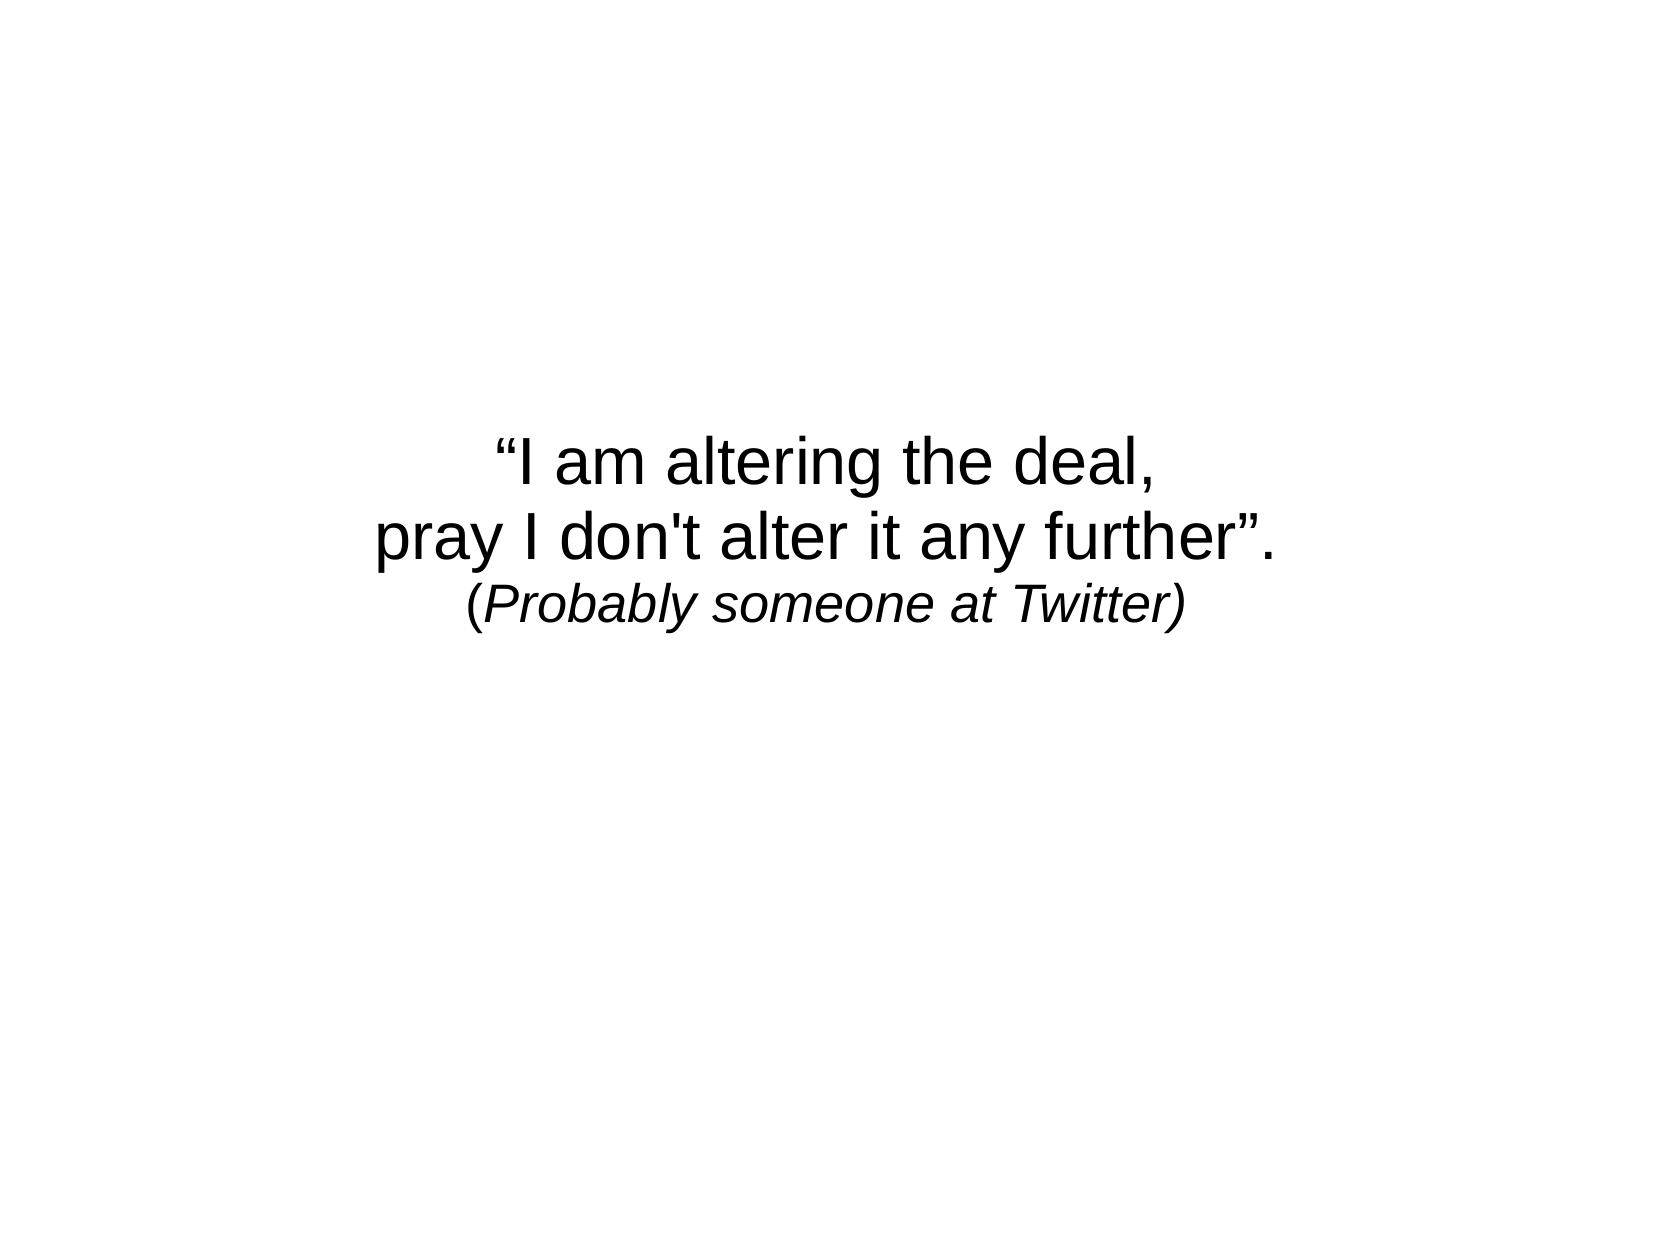

# “I am altering the deal,
pray I don't alter it any further”.
(Probably someone at Twitter)